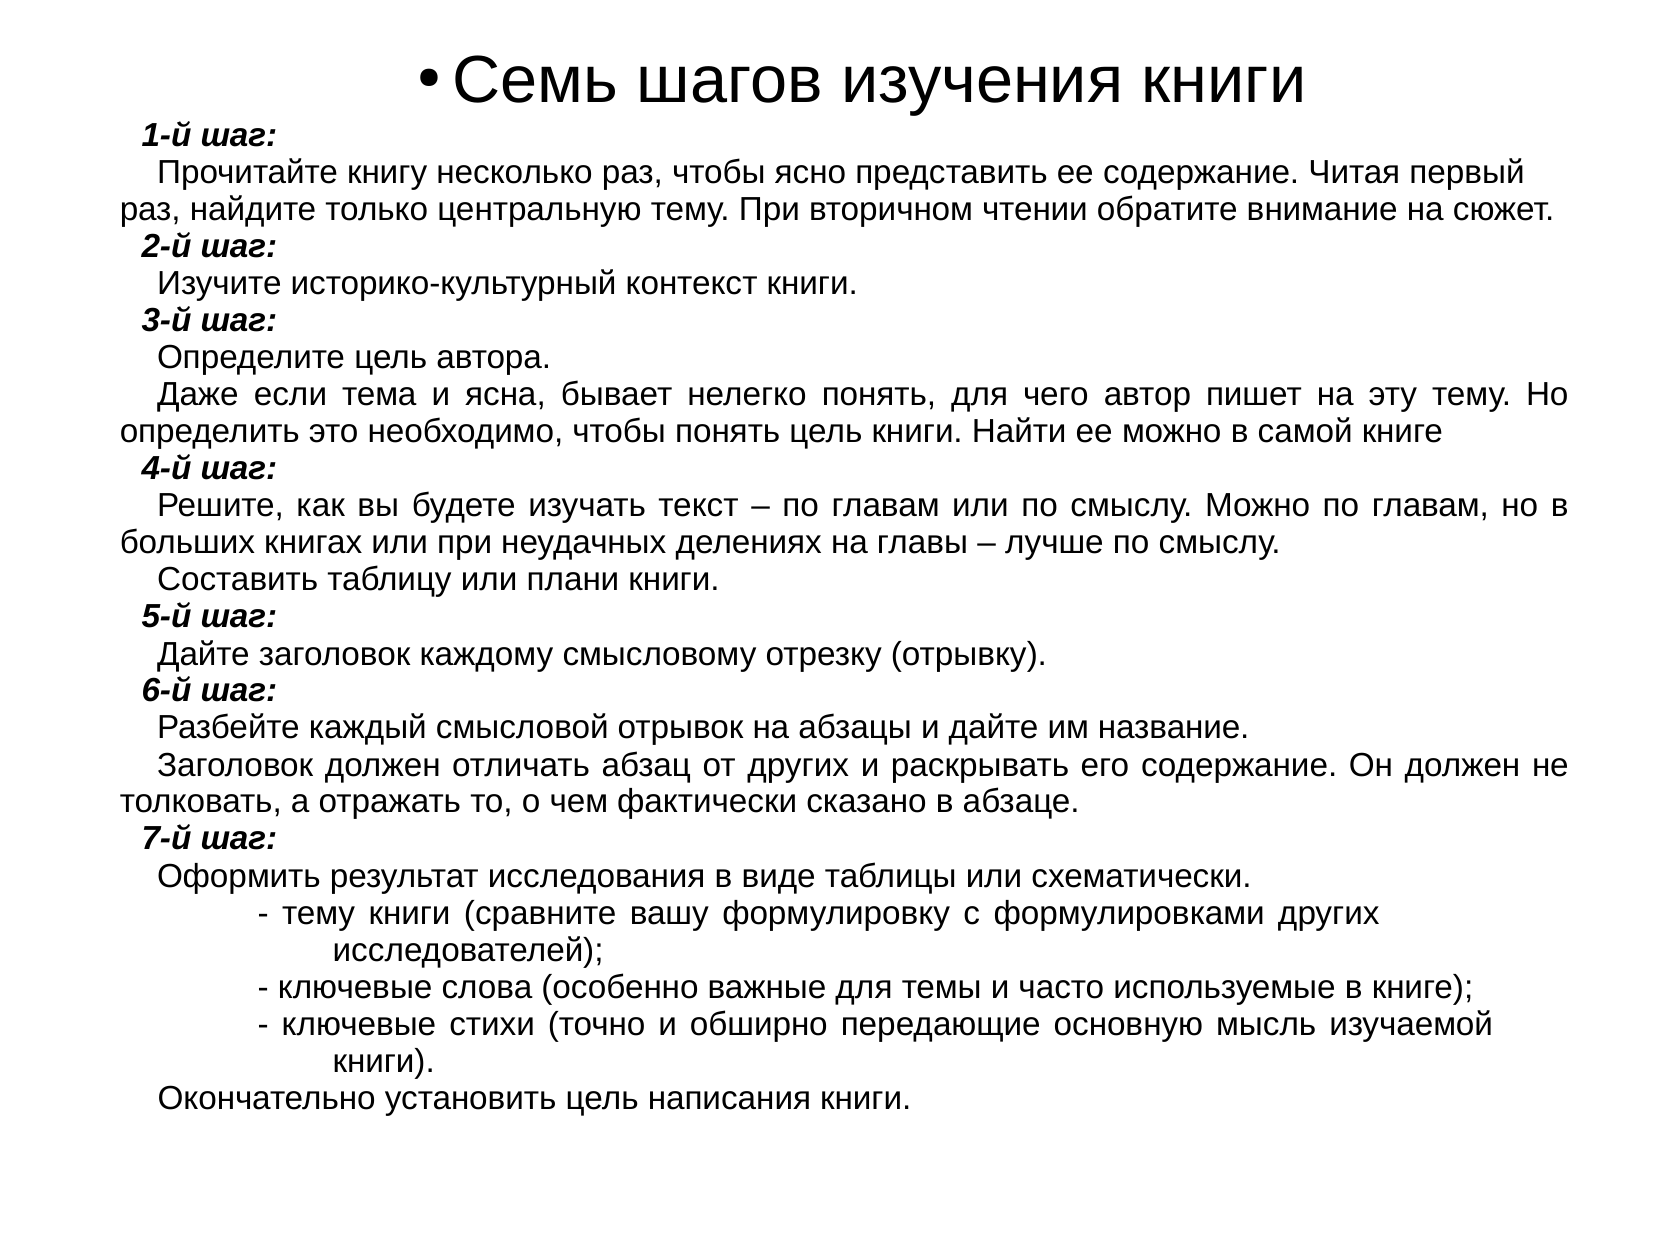

# Семь шагов изучения книги
1-й шаг:
Прочитайте книгу несколько раз, чтобы ясно представить ее содержание. Читая первый раз, найдите только центральную тему. При вторичном чтении обратите внимание на сюжет.
2-й шаг:
Изучите историко-культурный контекст книги.
3-й шаг:
Определите цель автора.
Даже если тема и ясна, бывает нелегко понять, для чего автор пишет на эту тему. Но определить это необходимо, чтобы понять цель книги. Найти ее можно в самой книге
4-й шаг:
Решите, как вы будете изучать текст – по главам или по смыслу. Можно по главам, но в больших книгах или при неудачных делениях на главы – лучше по смыслу.
Составить таблицу или плани книги.
5-й шаг:
Дайте заголовок каждому смысловому отрезку (отрывку).
6-й шаг:
Разбейте каждый смысловой отрывок на абзацы и дайте им название.
Заголовок должен отличать абзац от других и раскрывать его содержание. Он должен не толковать, а отражать то, о чем фактически сказано в абзаце.
7-й шаг:
Оформить результат исследования в виде таблицы или схематически.
	- тему книги (сравните вашу формулировку с формулировками других 					исследователей);
	- ключевые слова (особенно важные для темы и часто используемые в книге);
	- ключевые стихи (точно и обширно передающие основную мысль изучаемой 			книги).
Окончательно установить цель написания книги.